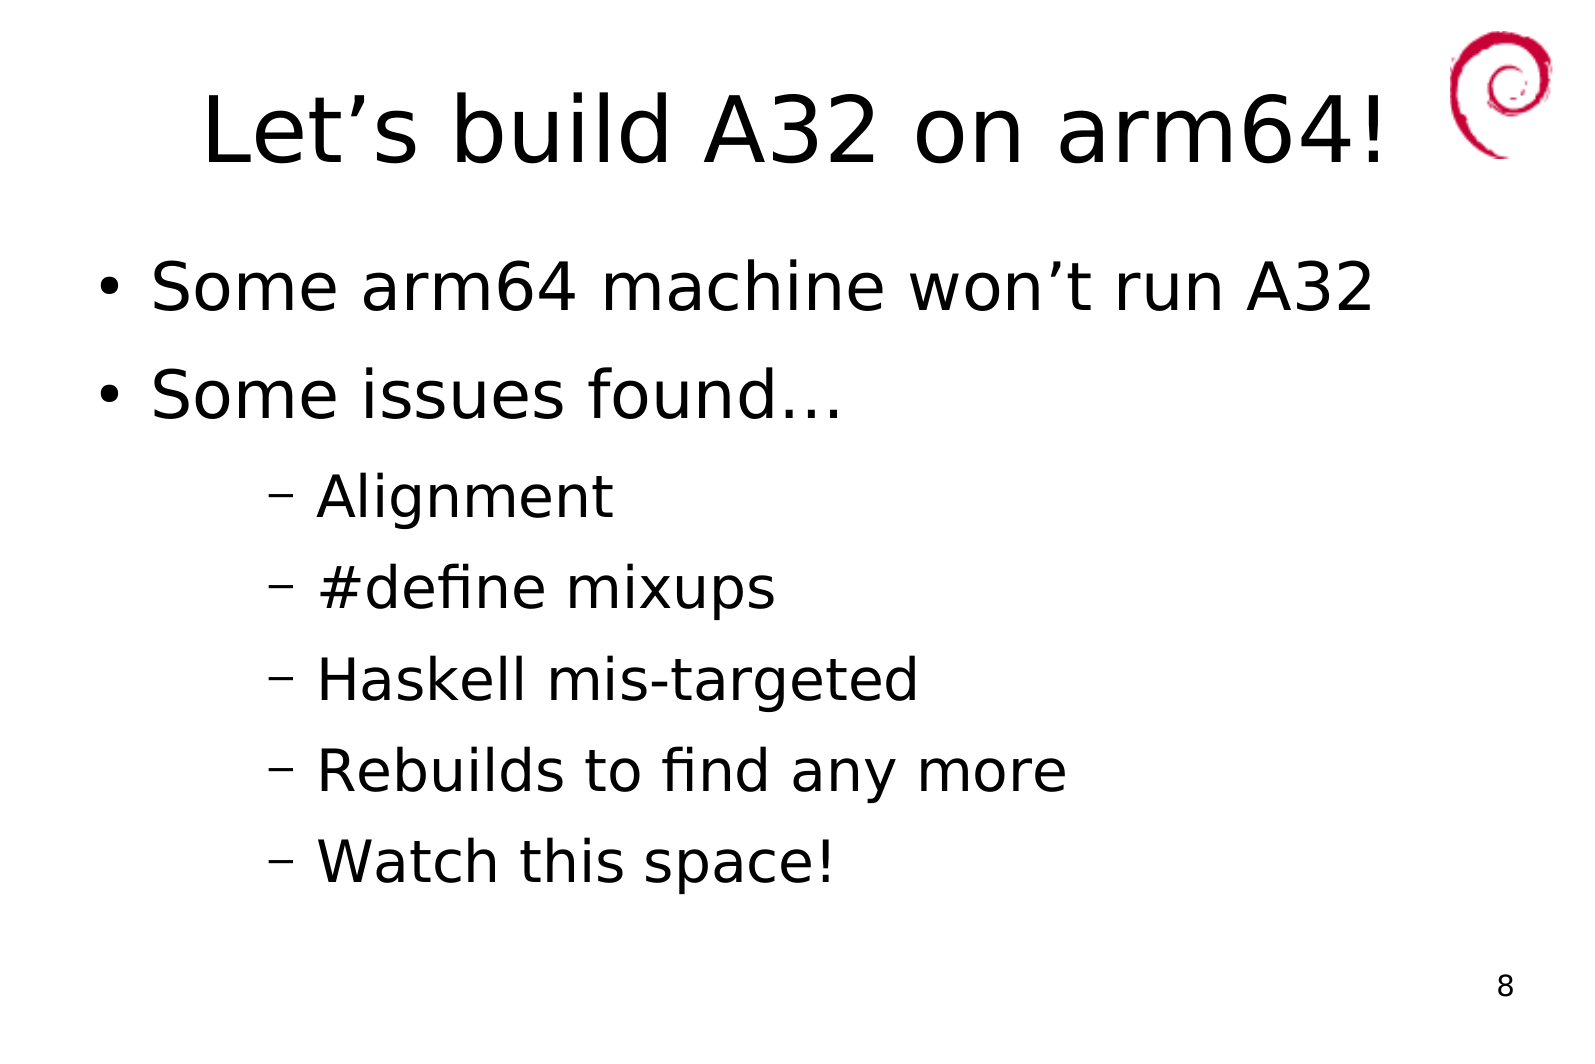

# Let’s build A32 on arm64!
Some arm64 machine won’t run A32
Some issues found…
Alignment
#define mixups
Haskell mis-targeted
Rebuilds to find any more
Watch this space!
8